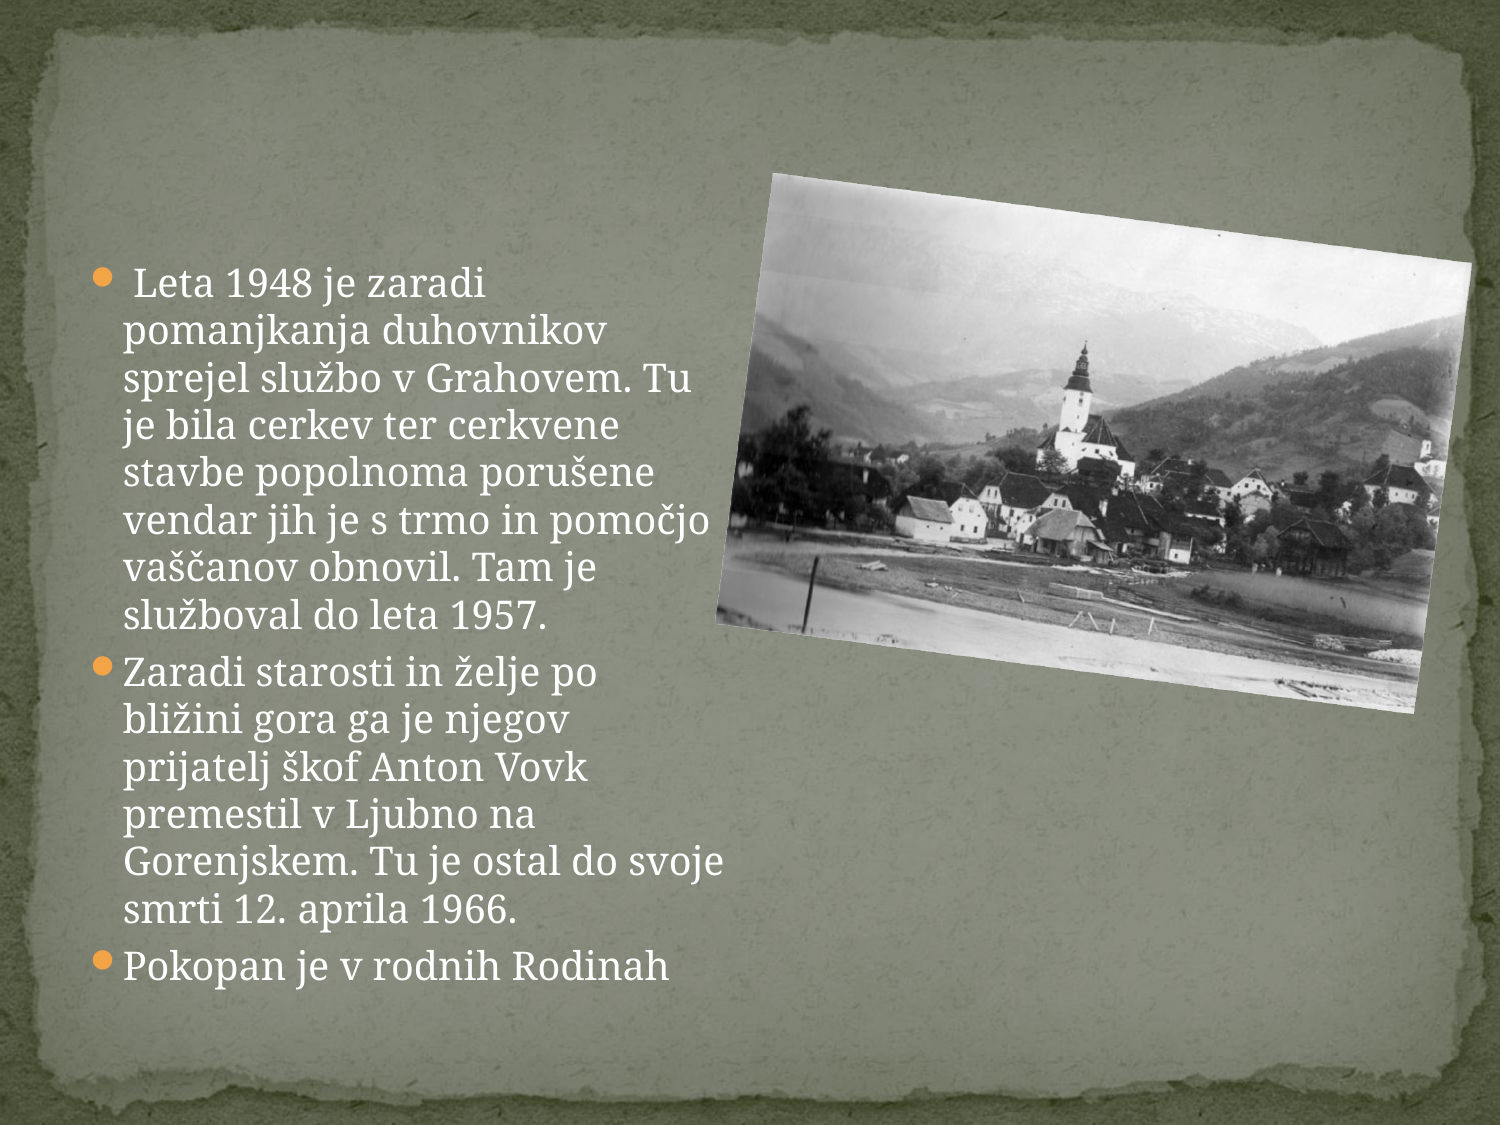

#
 Leta 1948 je zaradi pomanjkanja duhovnikov sprejel službo v Grahovem. Tu je bila cerkev ter cerkvene stavbe popolnoma porušene vendar jih je s trmo in pomočjo vaščanov obnovil. Tam je služboval do leta 1957.
Zaradi starosti in želje po bližini gora ga je njegov prijatelj škof Anton Vovk premestil v Ljubno na Gorenjskem. Tu je ostal do svoje smrti 12. aprila 1966.
Pokopan je v rodnih Rodinah